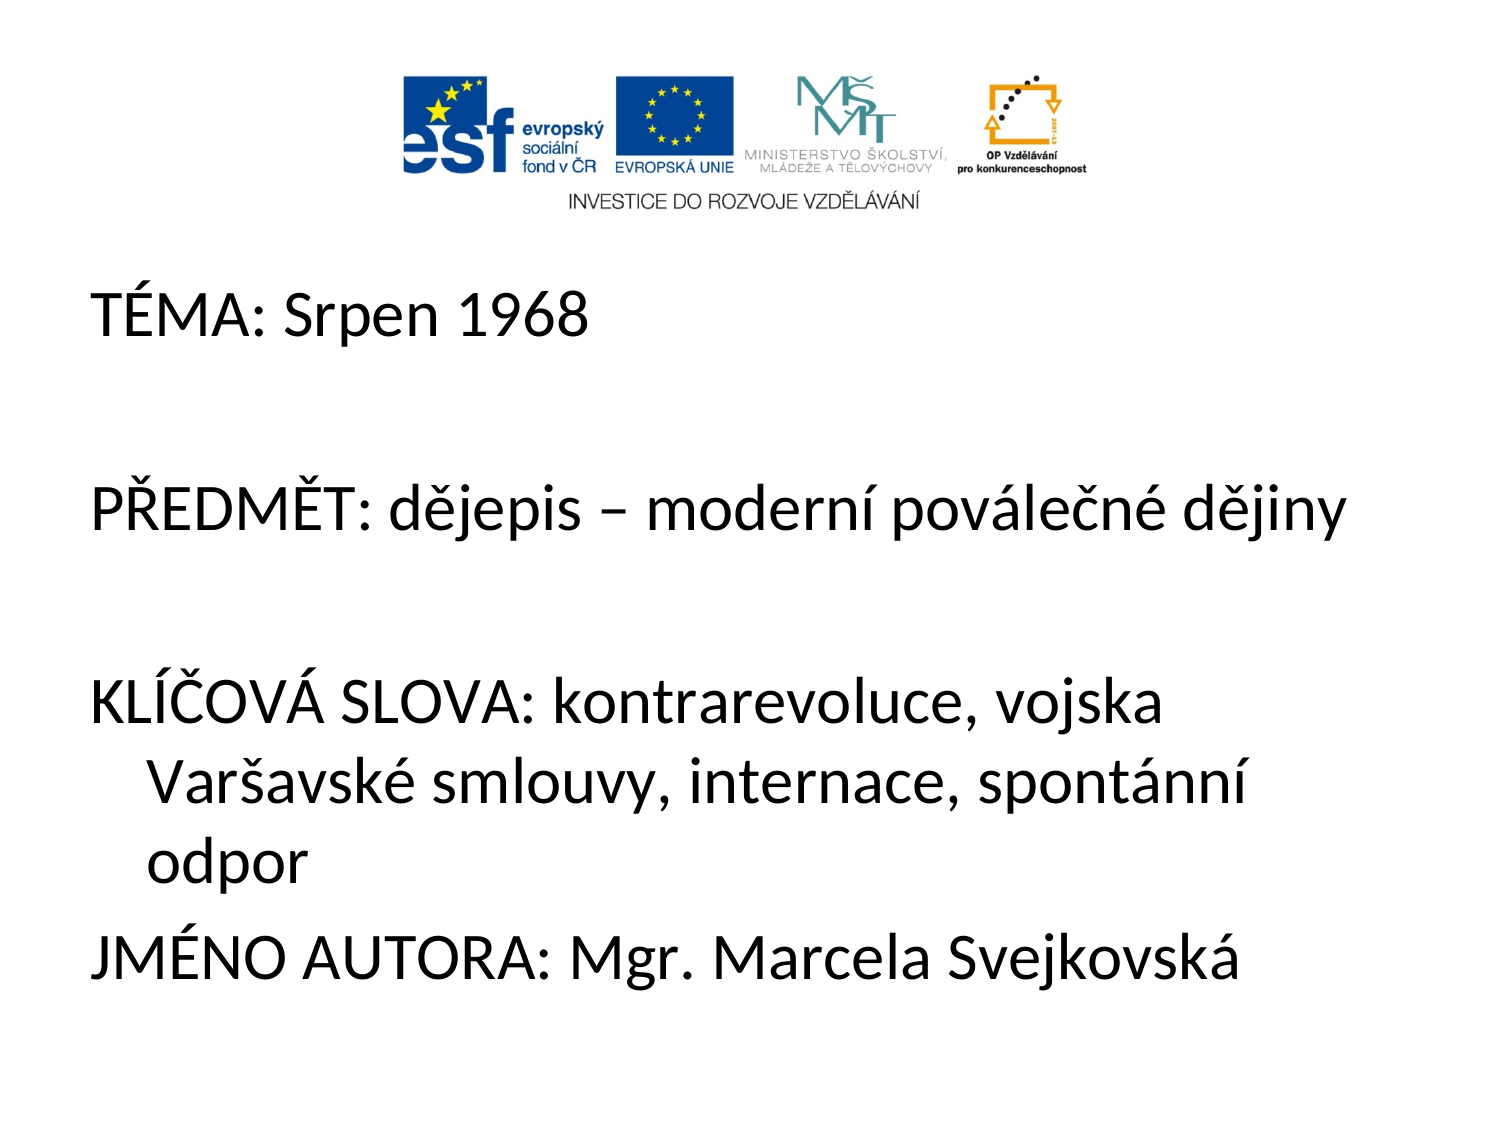

#
TÉMA: Srpen 1968
PŘEDMĚT: dějepis – moderní poválečné dějiny
KLÍČOVÁ SLOVA: kontrarevoluce, vojska Varšavské smlouvy, internace, spontánní odpor
JMÉNO AUTORA: Mgr. Marcela Svejkovská